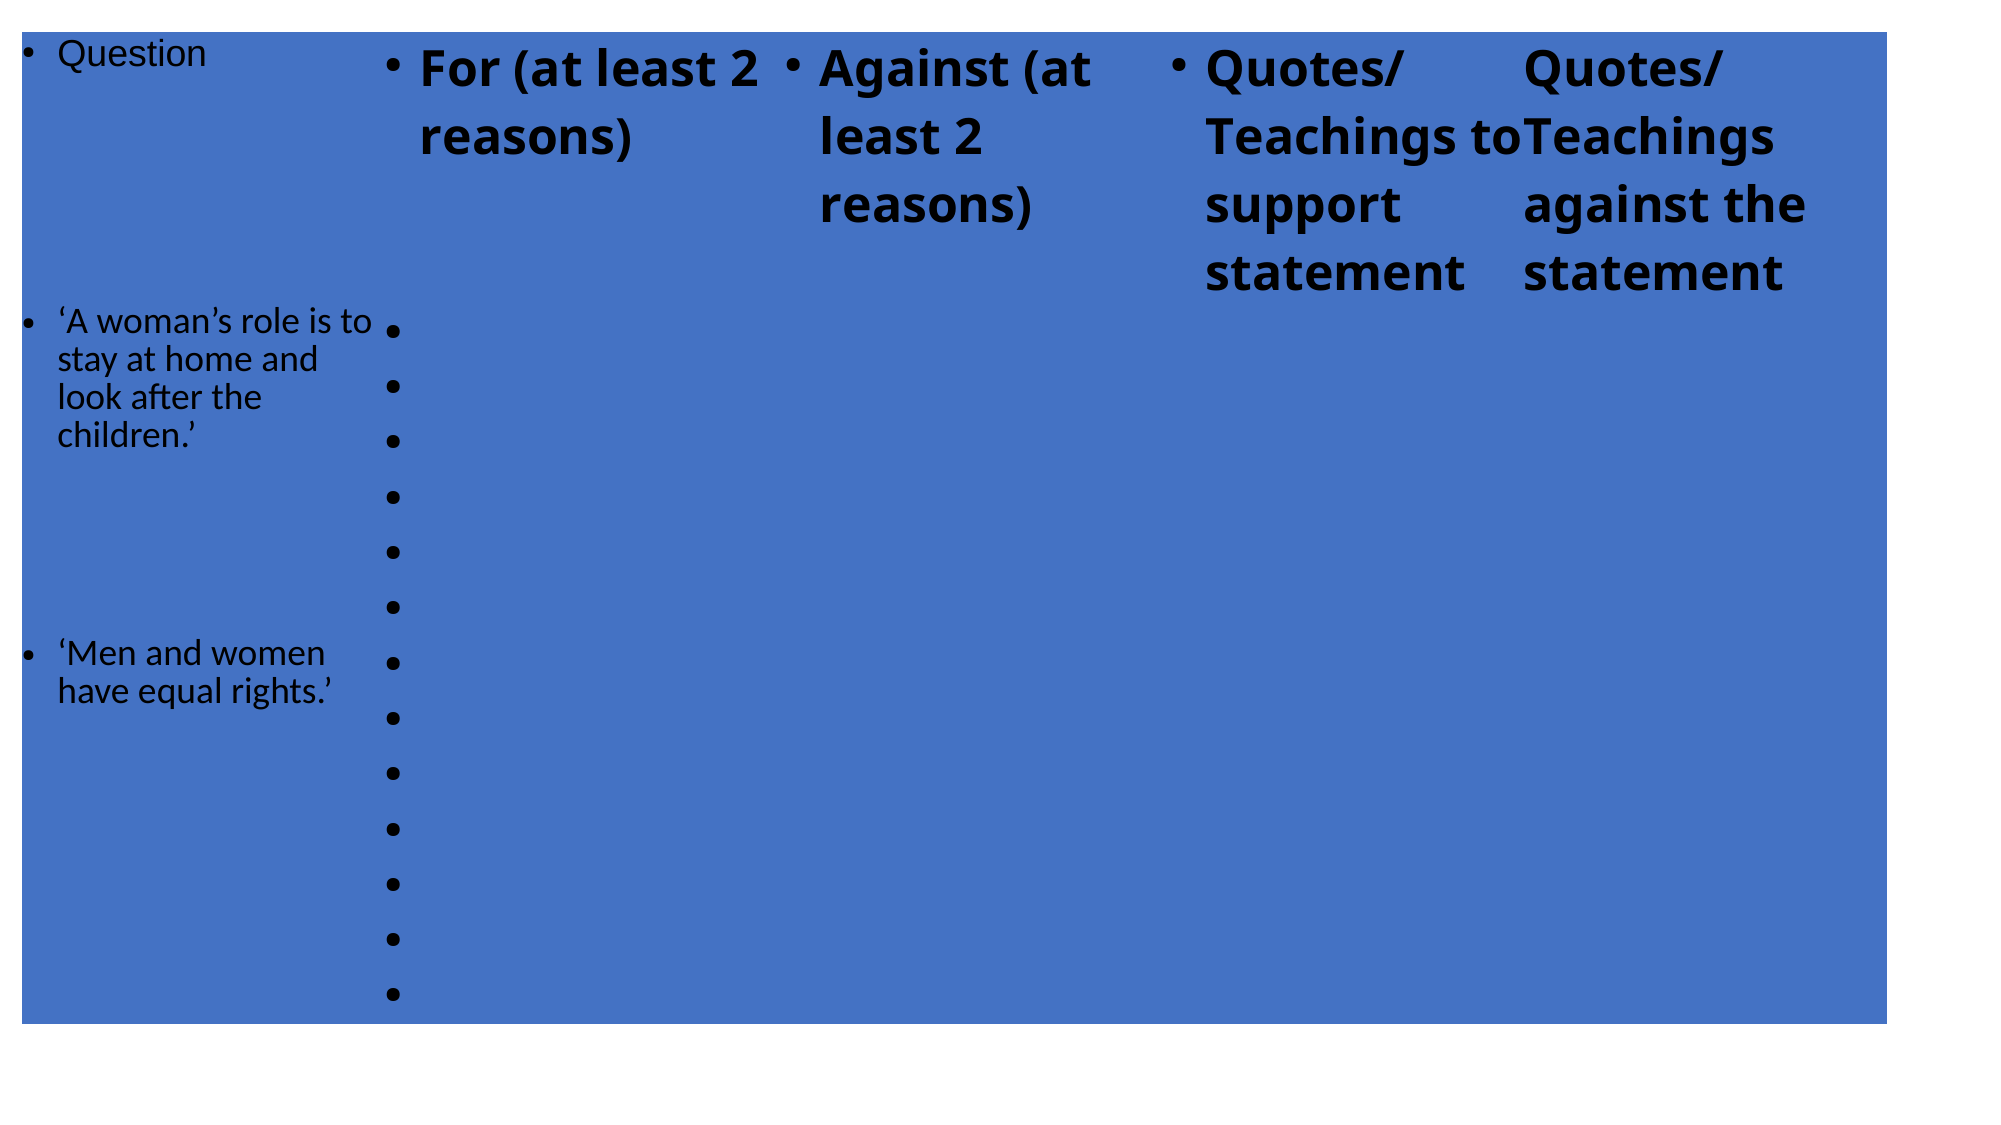

| Question | For (at least 2 reasons) | Against (at least 2 reasons) | Quotes/Teachings to support statement | Quotes/Teachings against the statement |
| --- | --- | --- | --- | --- |
| ‘A woman’s role is to stay at home and look after the children.’ | | | | |
| ‘Men and women have equal rights.’ | | | | |